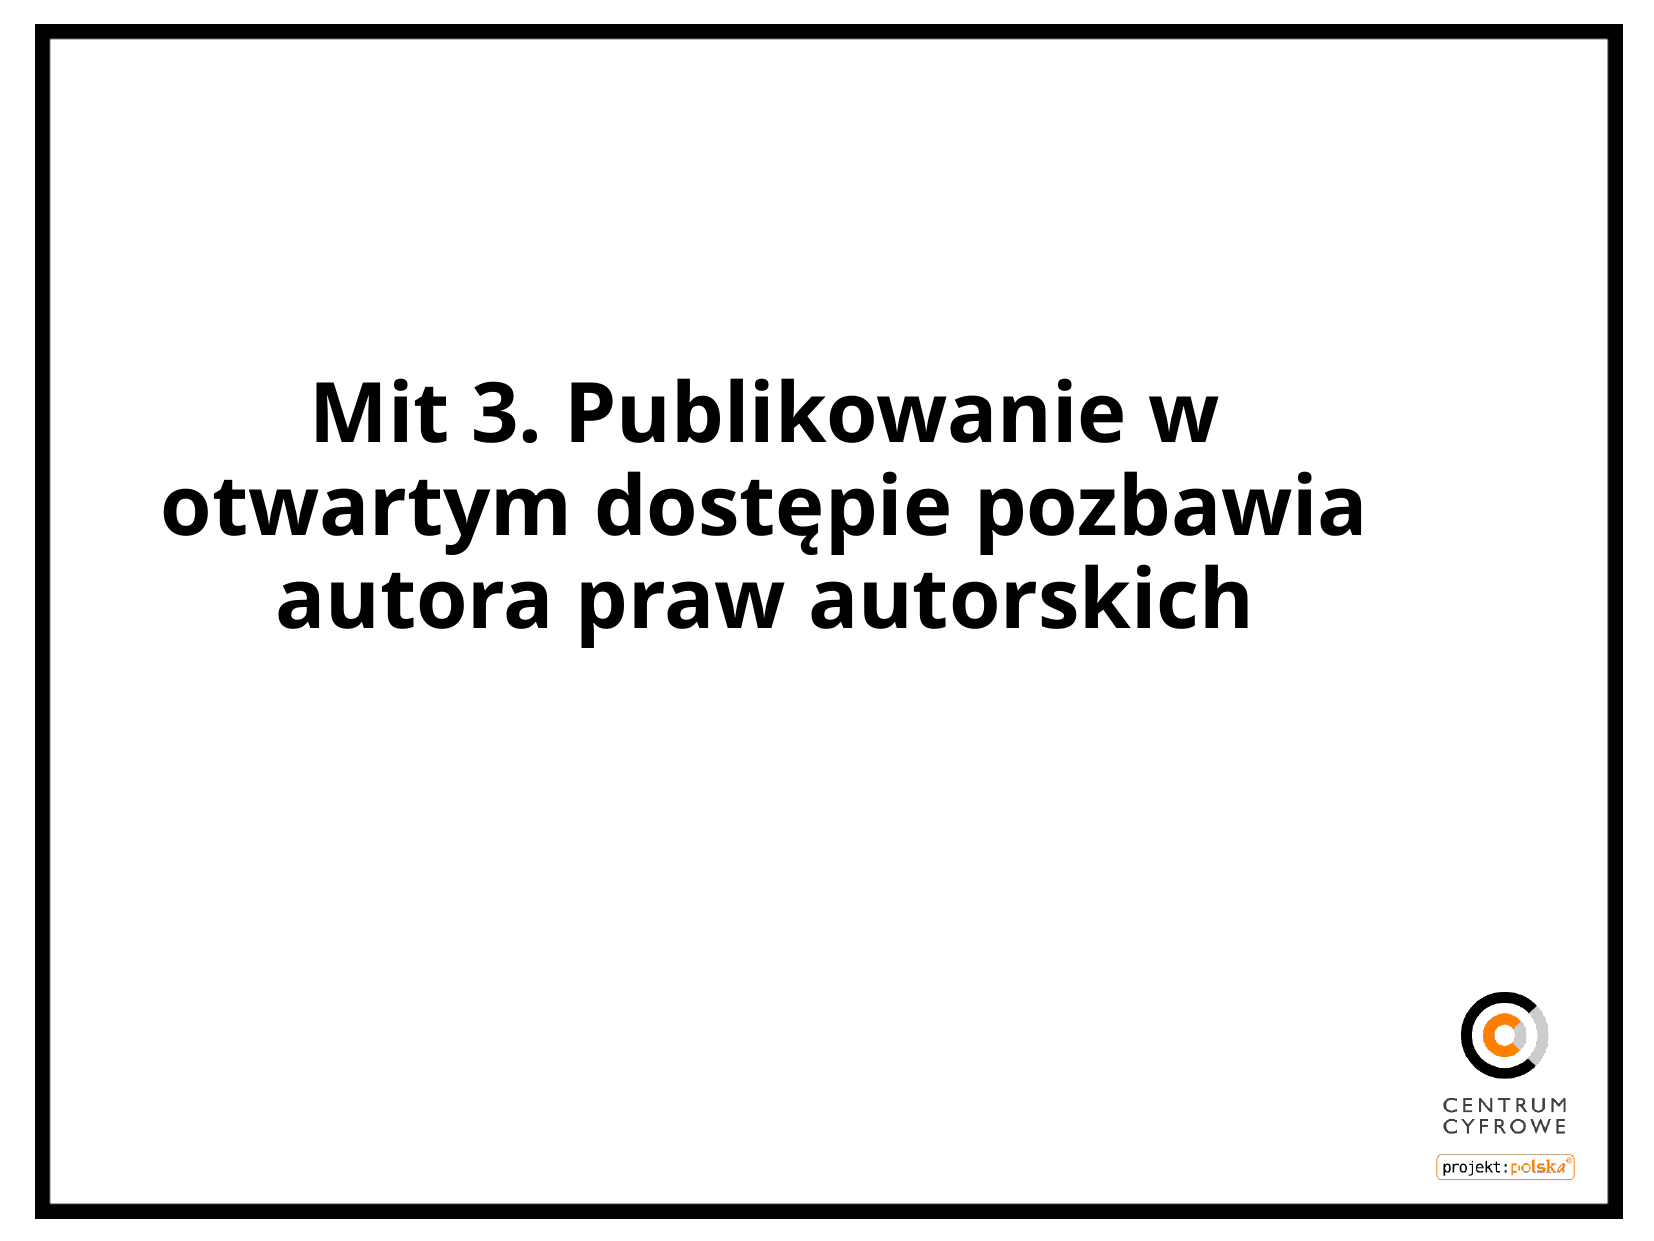

Mit 3. Publikowanie w otwartym dostępie pozbawia autora praw autorskich